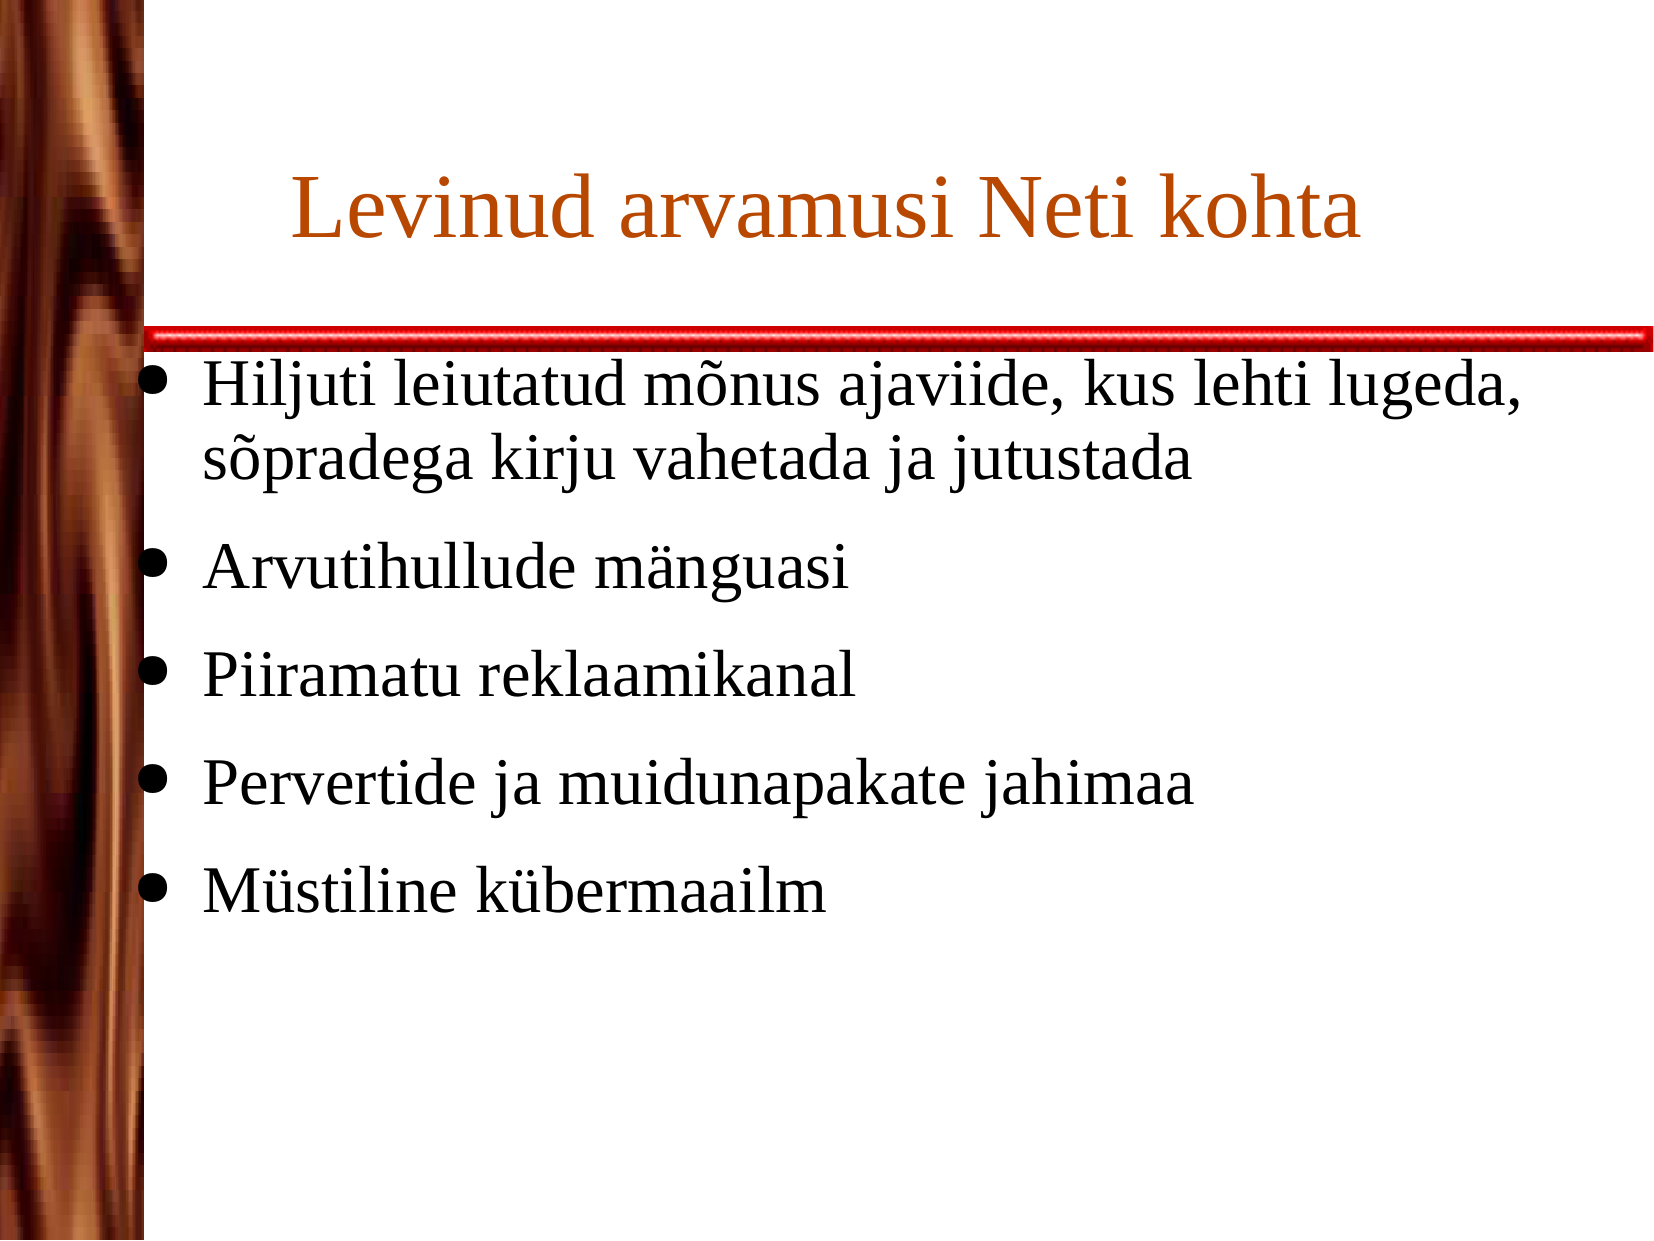

# Levinud arvamusi Neti kohta
Hiljuti leiutatud mõnus ajaviide, kus lehti lugeda, sõpradega kirju vahetada ja jutustada
Arvutihullude mänguasi
Piiramatu reklaamikanal
Pervertide ja muidunapakate jahimaa
Müstiline kübermaailm